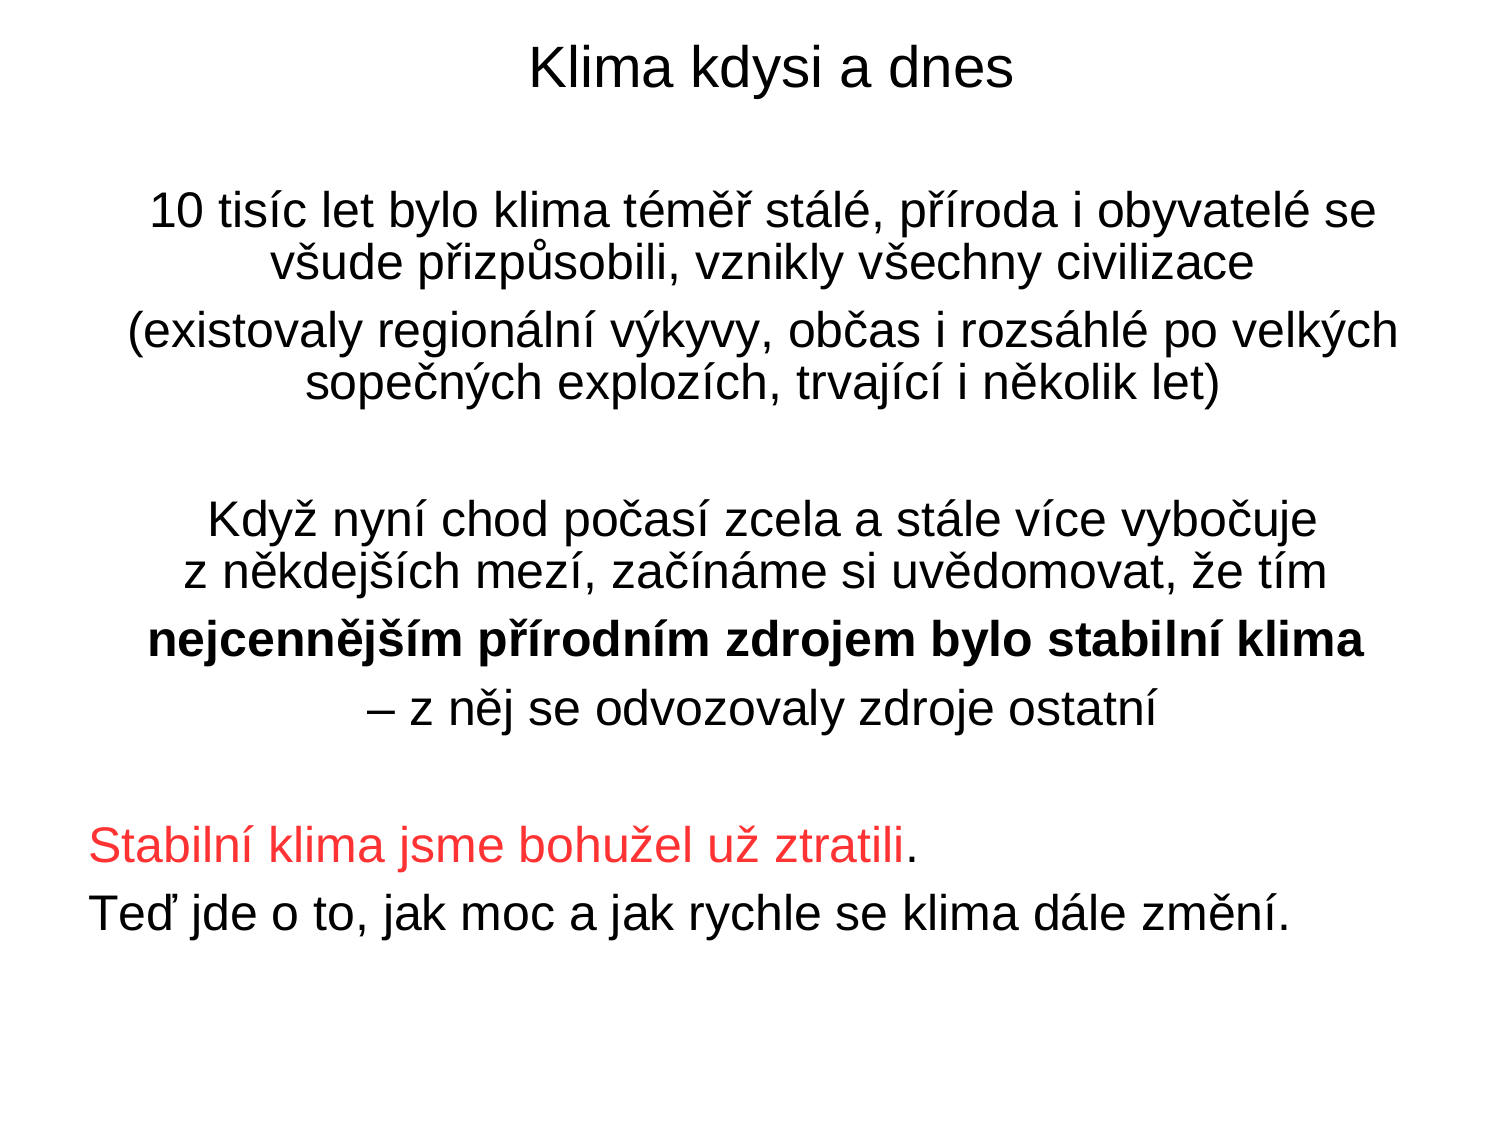

#
Klima kdysi a dnes
10 tisíc let bylo klima téměř stálé, příroda i obyvatelé se všude přizpůsobili, vznikly všechny civilizace
(existovaly regionální výkyvy, občas i rozsáhlé po velkých sopečných explozích, trvající i několik let)
Když nyní chod počasí zcela a stále více vybočuje z někdejších mezí, začínáme si uvědomovat, že tím
nejcennějším přírodním zdrojem bylo stabilní klima
– z něj se odvozovaly zdroje ostatní
Stabilní klima jsme bohužel už ztratili.
Teď jde o to, jak moc a jak rychle se klima dále změní.